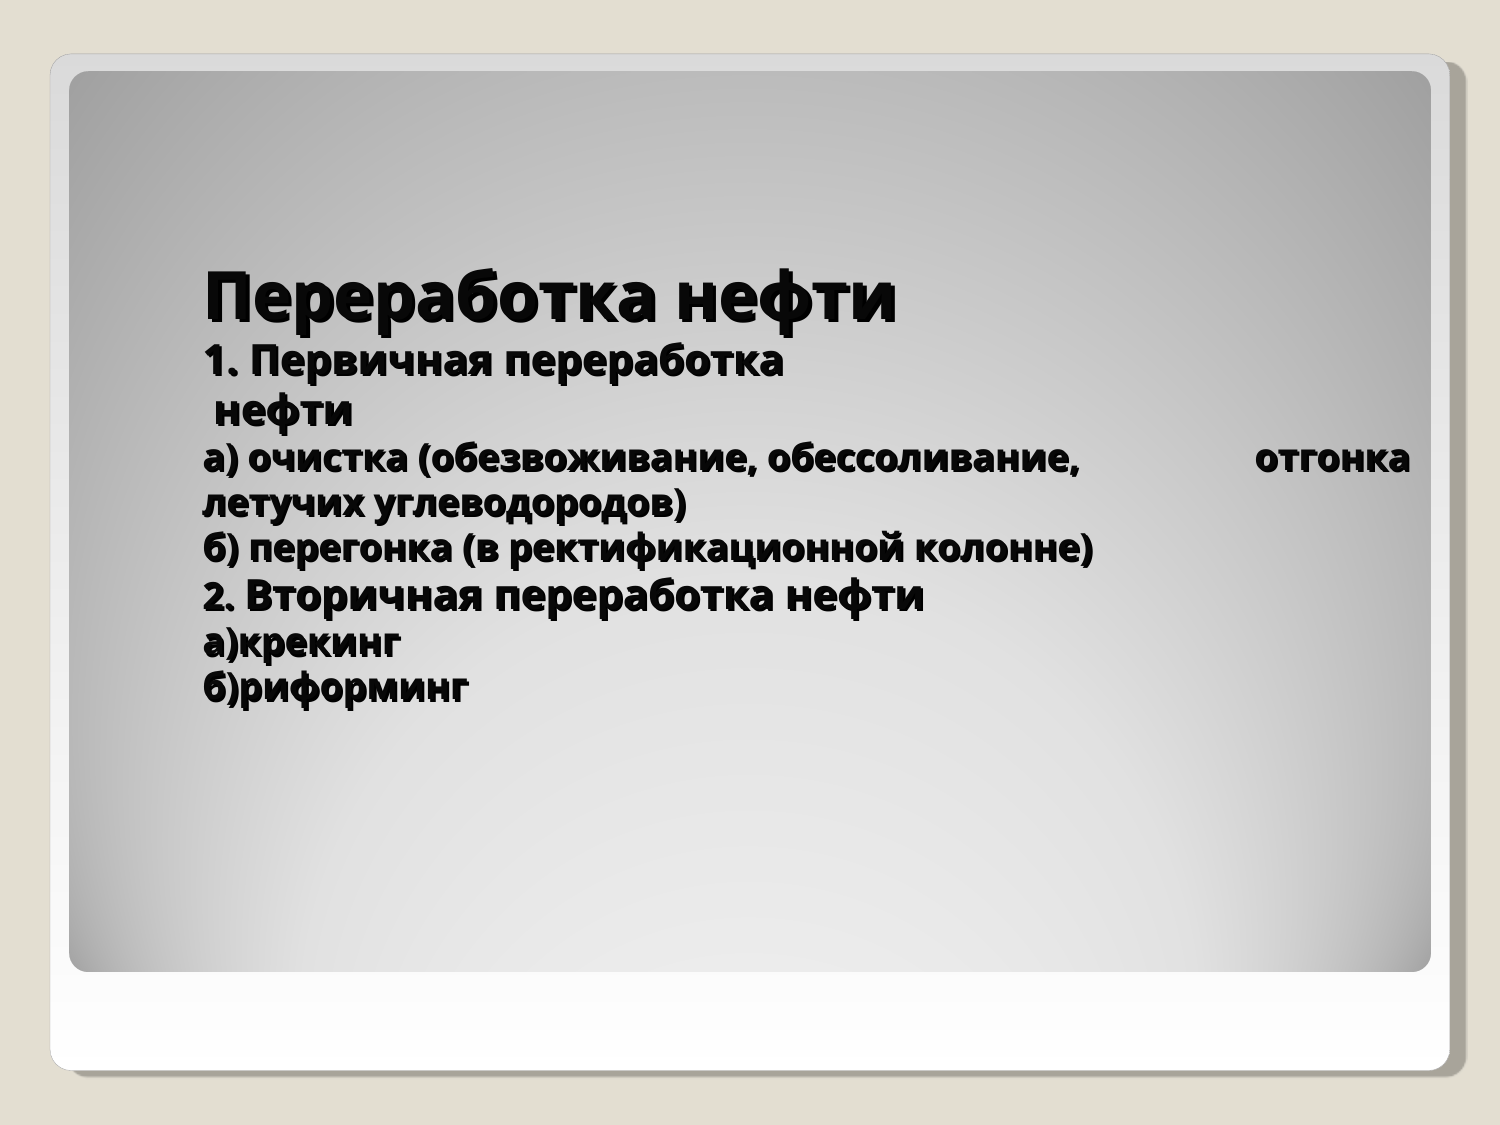

# Переработка нефти 1. Первичная переработка нефти а) очистка (обезвоживание, обессоливание, отгонка летучих углеводородов) б) перегонка (в ректификационной колонне) 2. Вторичная переработка нефти а)крекинг б)риформинг